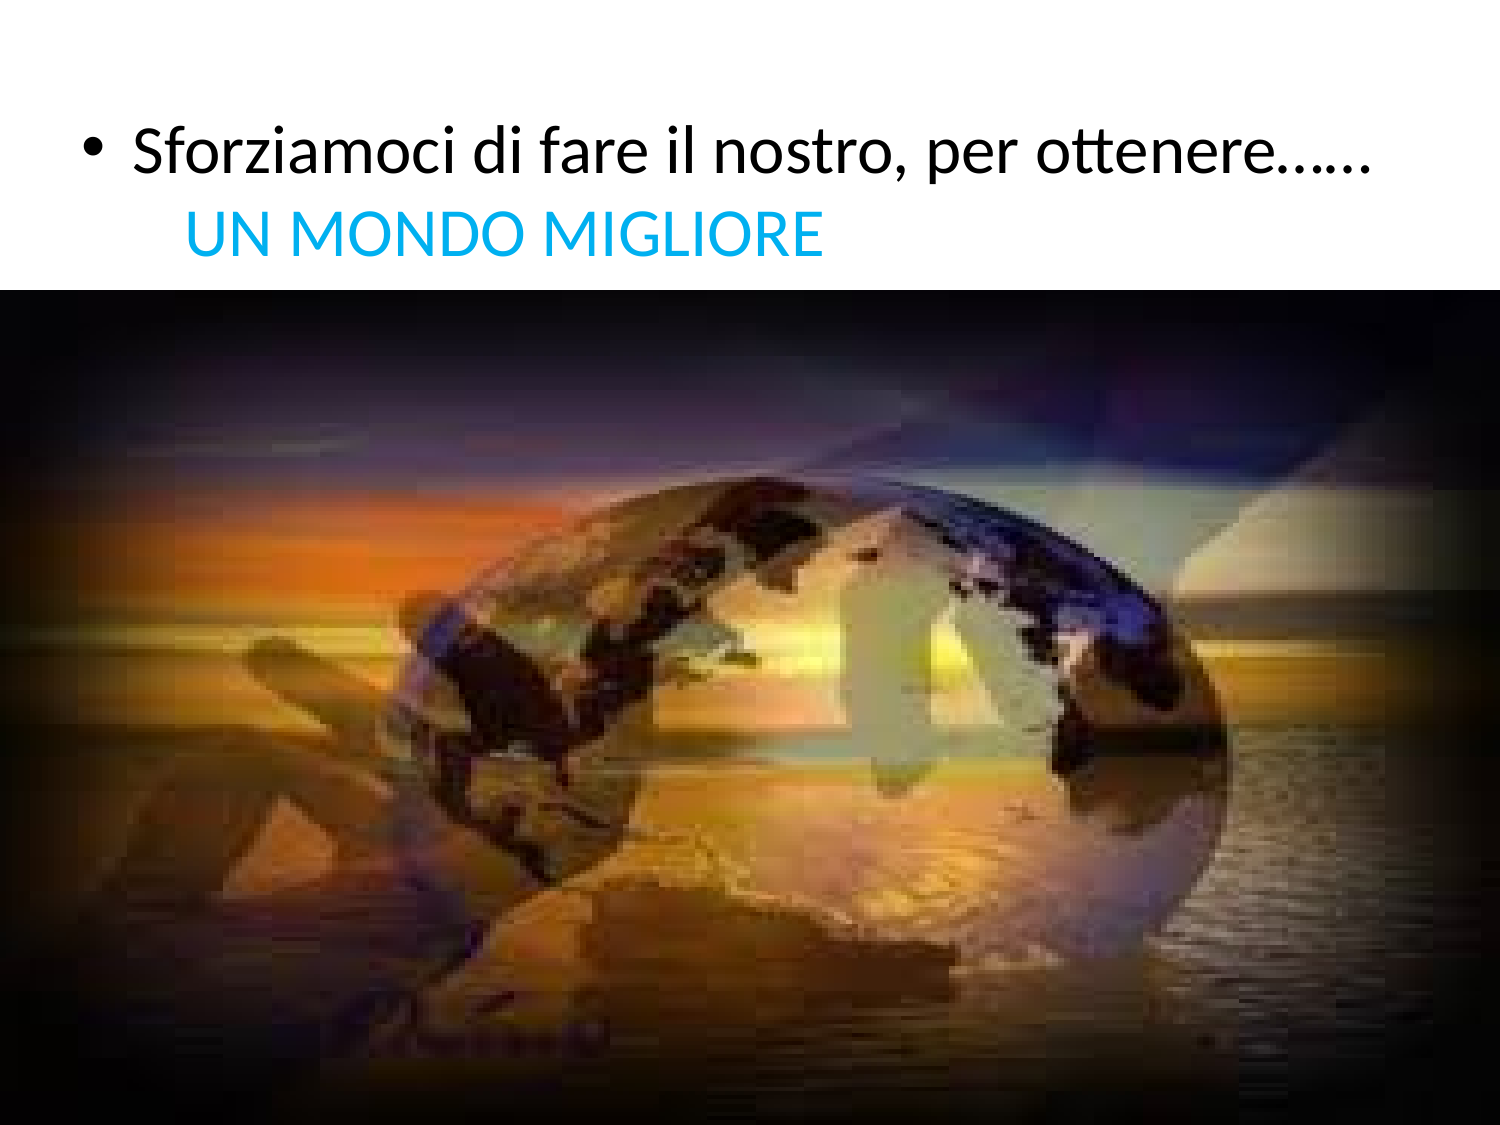

# Sforziamoci di fare il nostro, per ottenere…… UN MONDO MIGLIORE